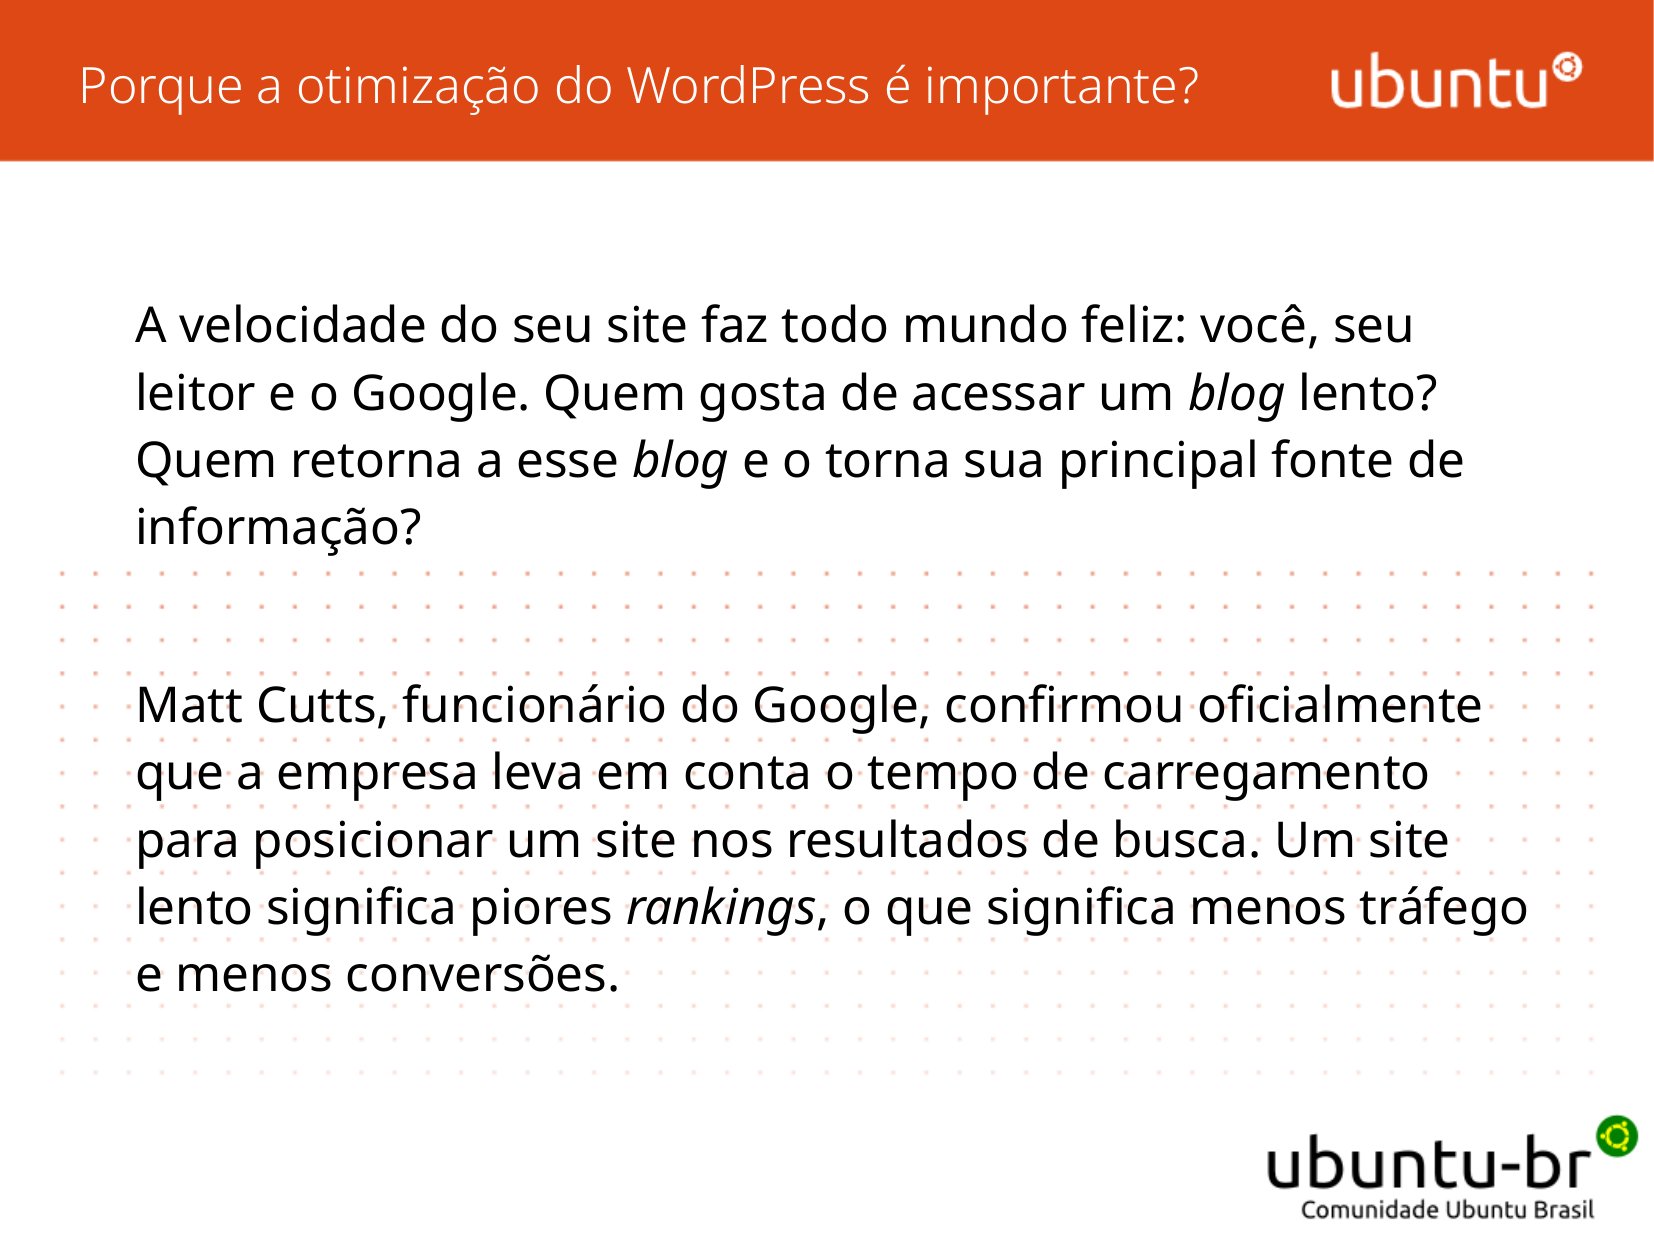

# Porque a otimização do WordPress é importante?
A velocidade do seu site faz todo mundo feliz: você, seu leitor e o Google. Quem gosta de acessar um blog lento? Quem retorna a esse blog e o torna sua principal fonte de informação?
Matt Cutts, funcionário do Google, confirmou oficialmente que a empresa leva em conta o tempo de carregamento para posicionar um site nos resultados de busca. Um site lento significa piores rankings, o que significa menos tráfego e menos conversões.